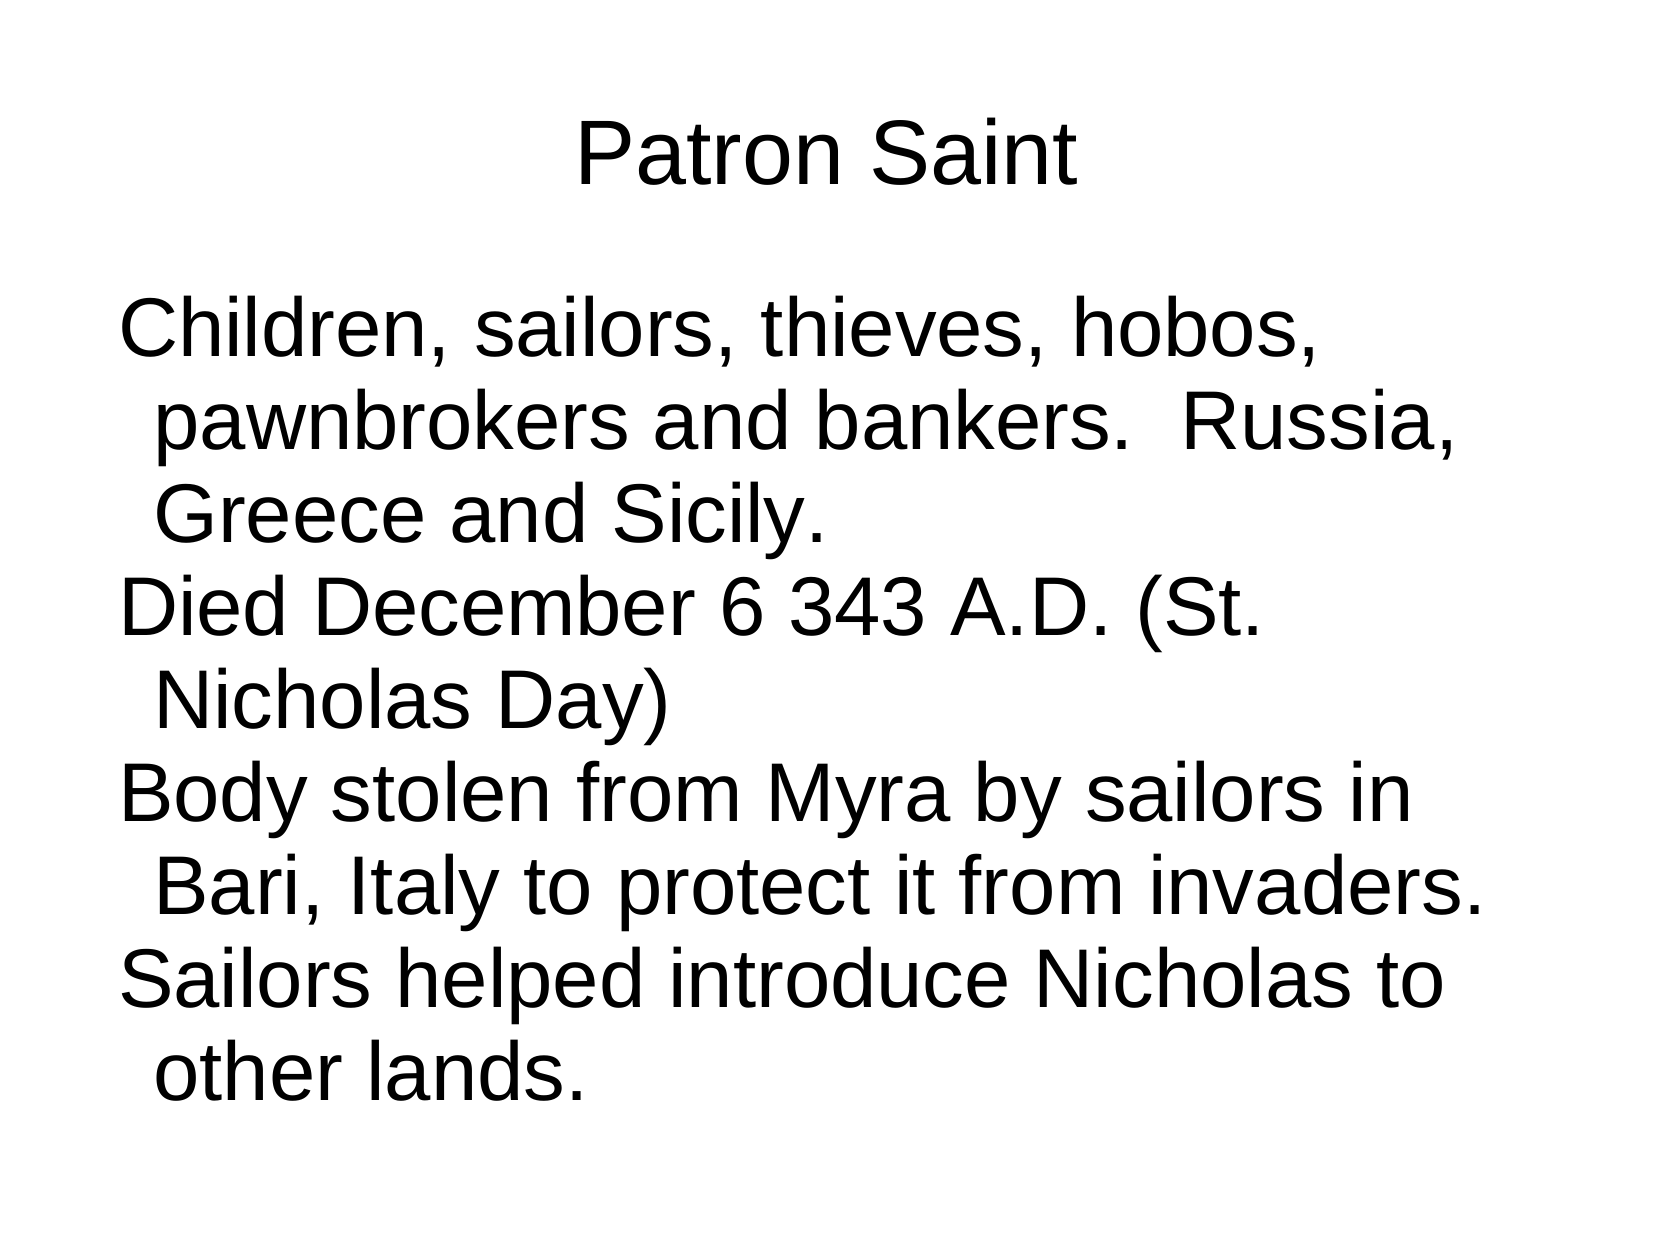

# Patron Saint
Children, sailors, thieves, hobos, pawnbrokers and bankers. Russia, Greece and Sicily.
Died December 6 343 A.D. (St. Nicholas Day)
Body stolen from Myra by sailors in Bari, Italy to protect it from invaders.
Sailors helped introduce Nicholas to other lands.